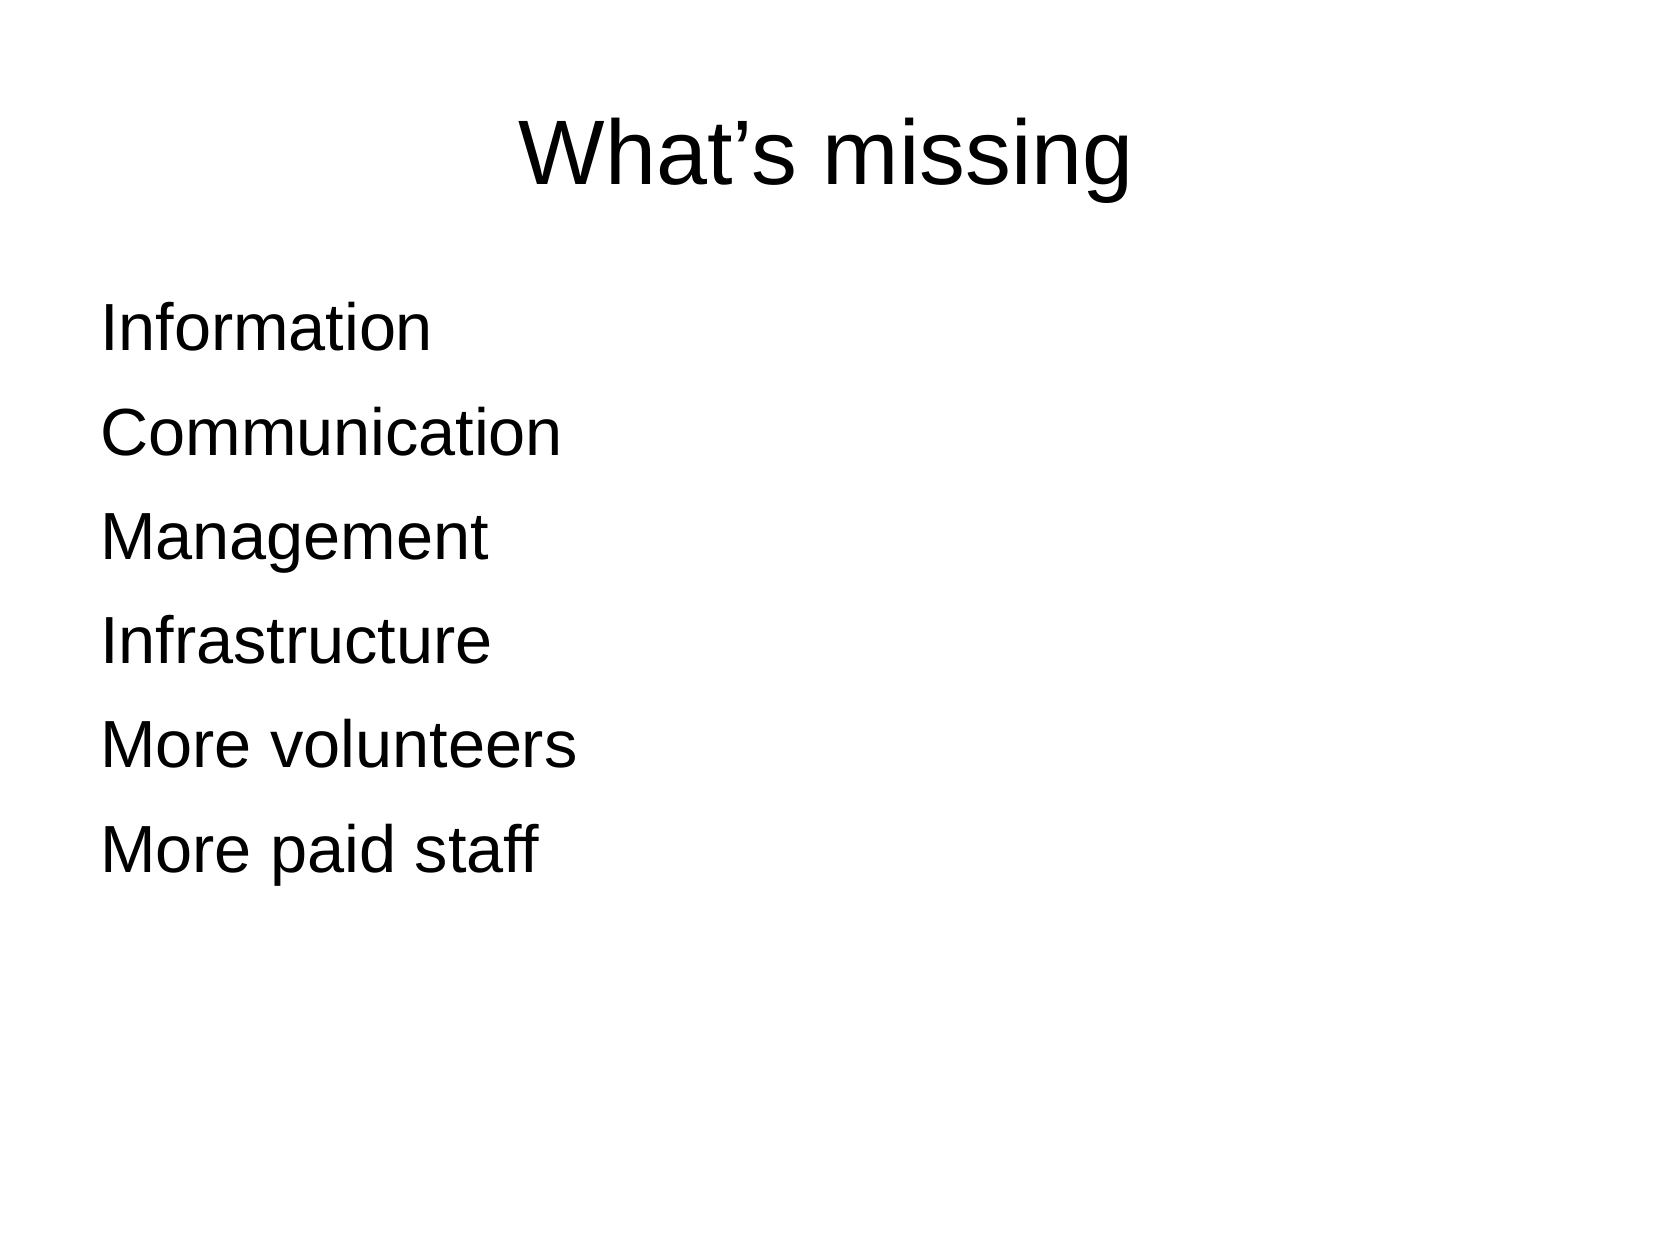

# What’s missing
Information
Communication
Management
Infrastructure
More volunteers
More paid staff